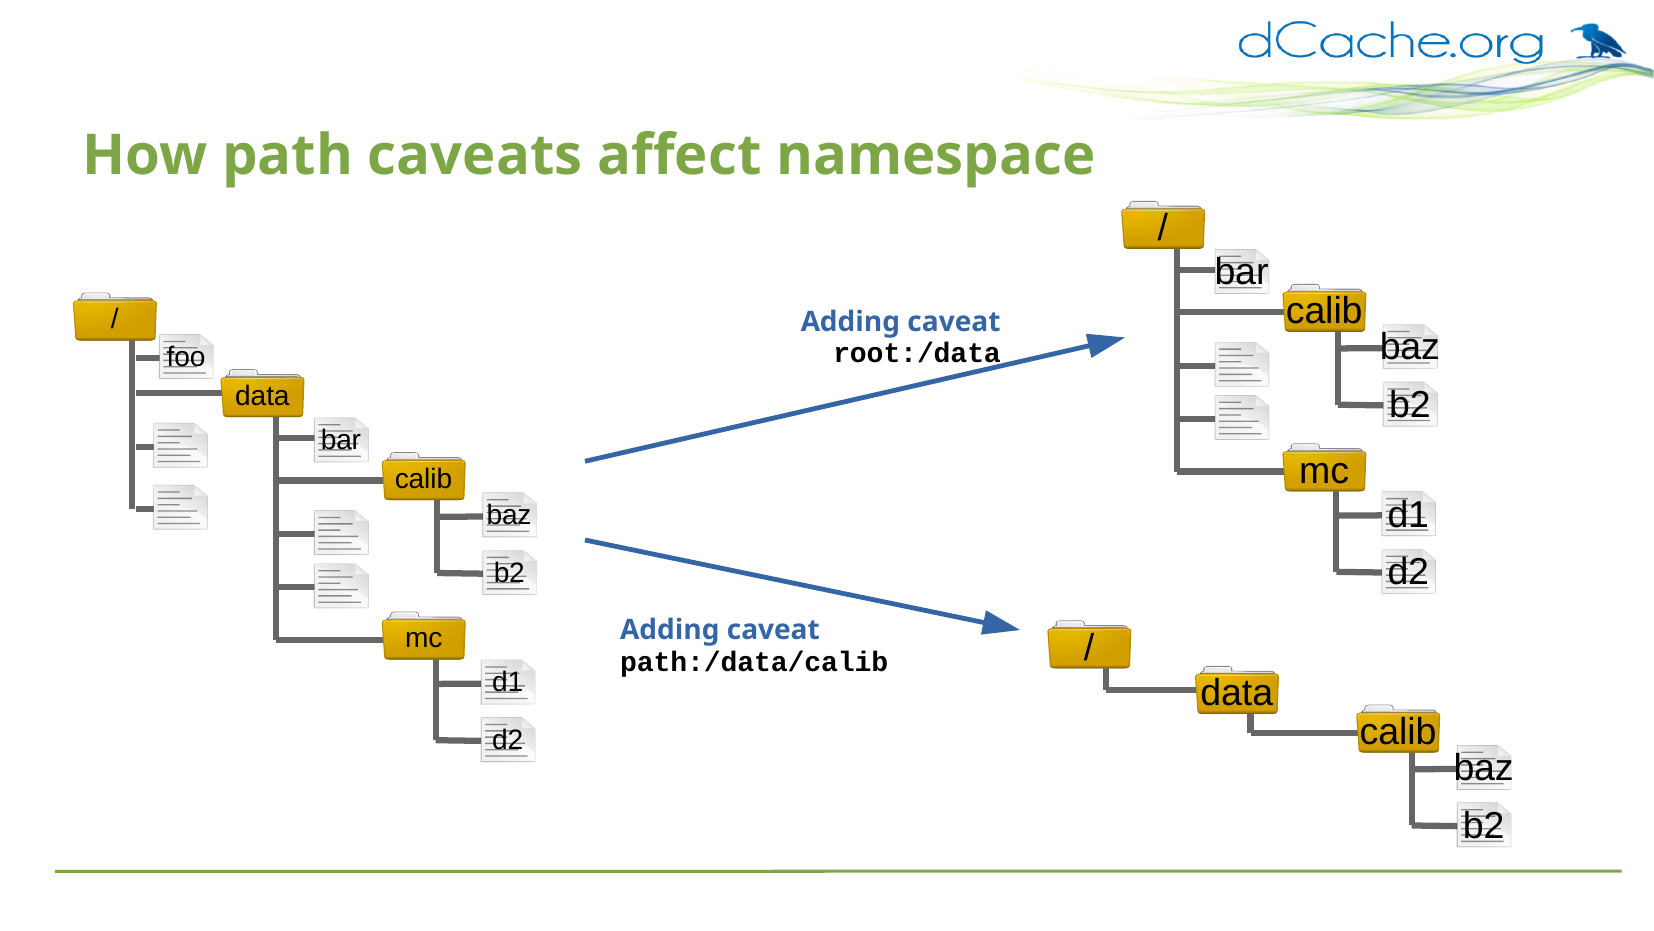

# How path caveats affect namespace
/
bar
calib
baz
b2
mc
d1
d2
/
Adding caveat
root:/data
foo
data
bar
calib
baz
b2
Adding caveat
path:/data/calib
mc
/
data
calib
baz
b2
d1
d2